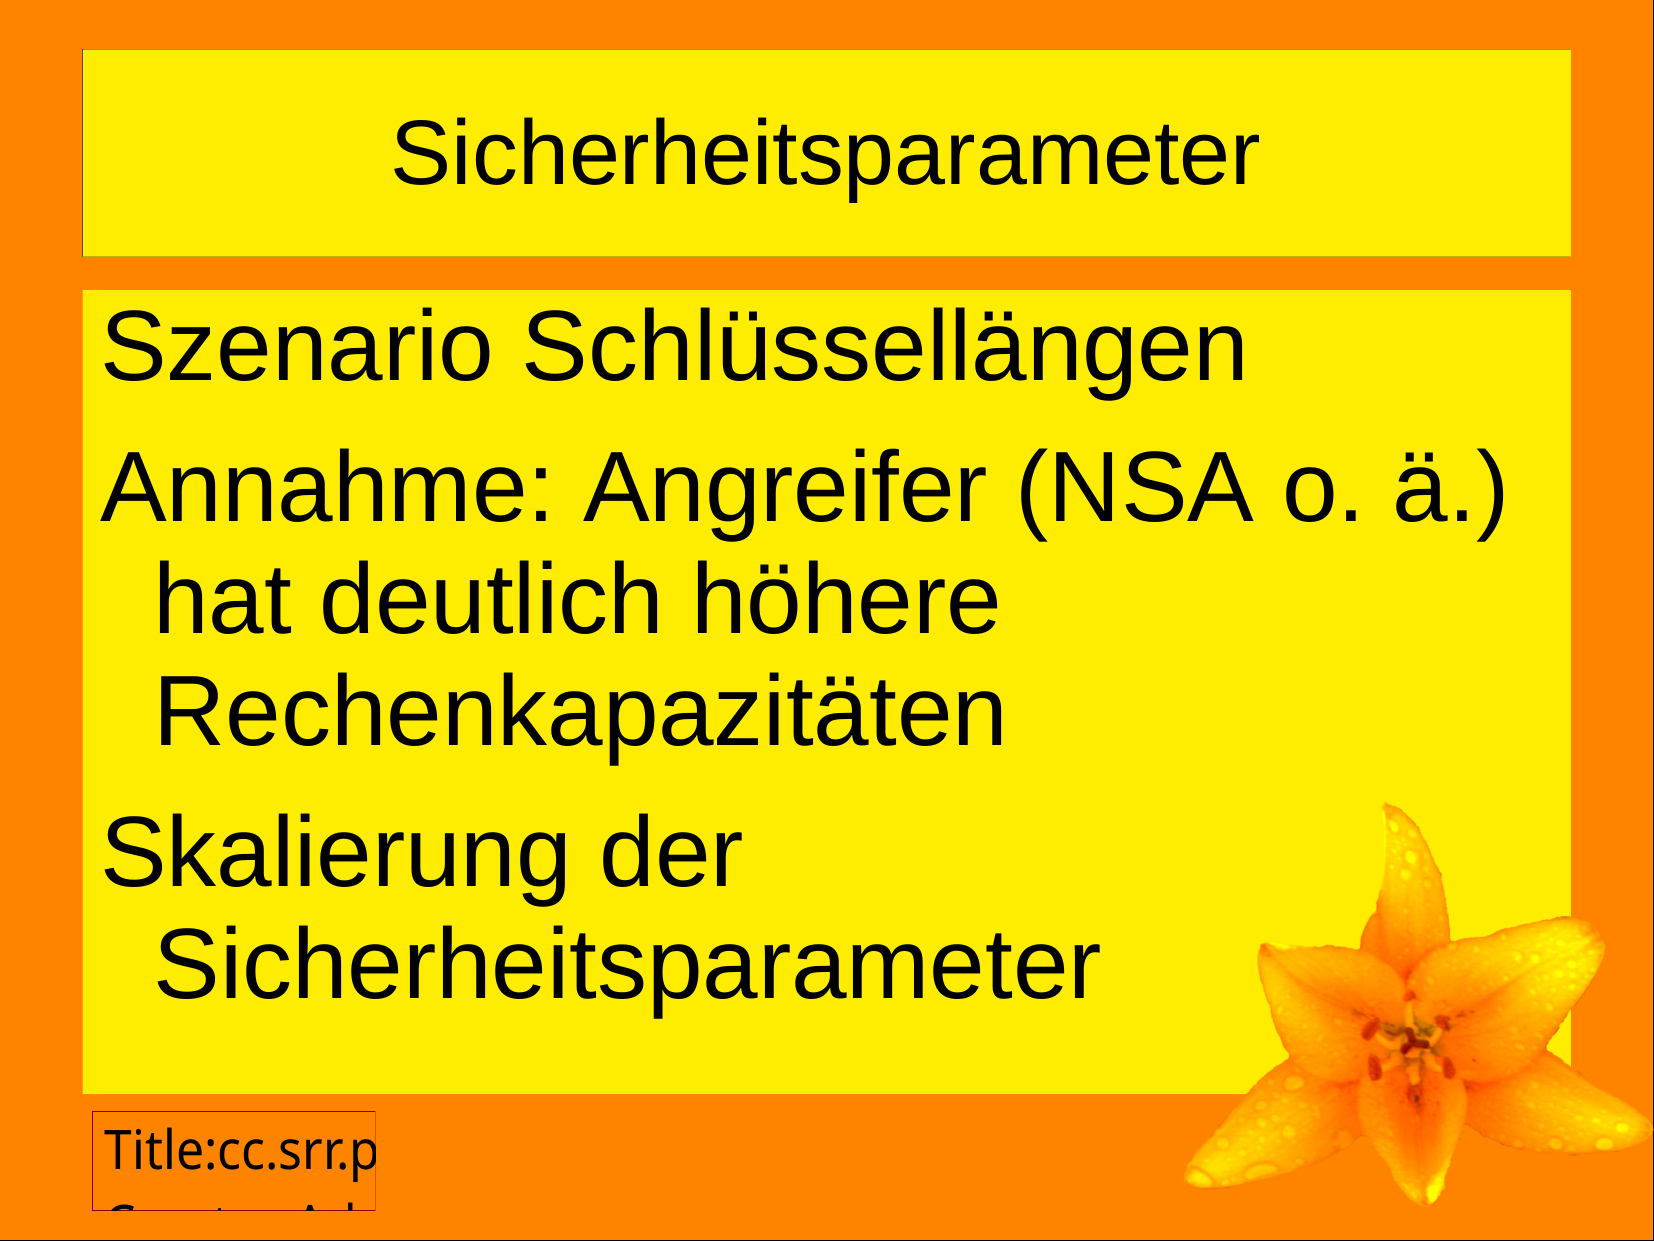

# Sicherheitsparameter
Szenario Schlüssellängen
Annahme: Angreifer (NSA o. ä.) hat deutlich höhere Rechenkapazitäten
Skalierung der Sicherheitsparameter